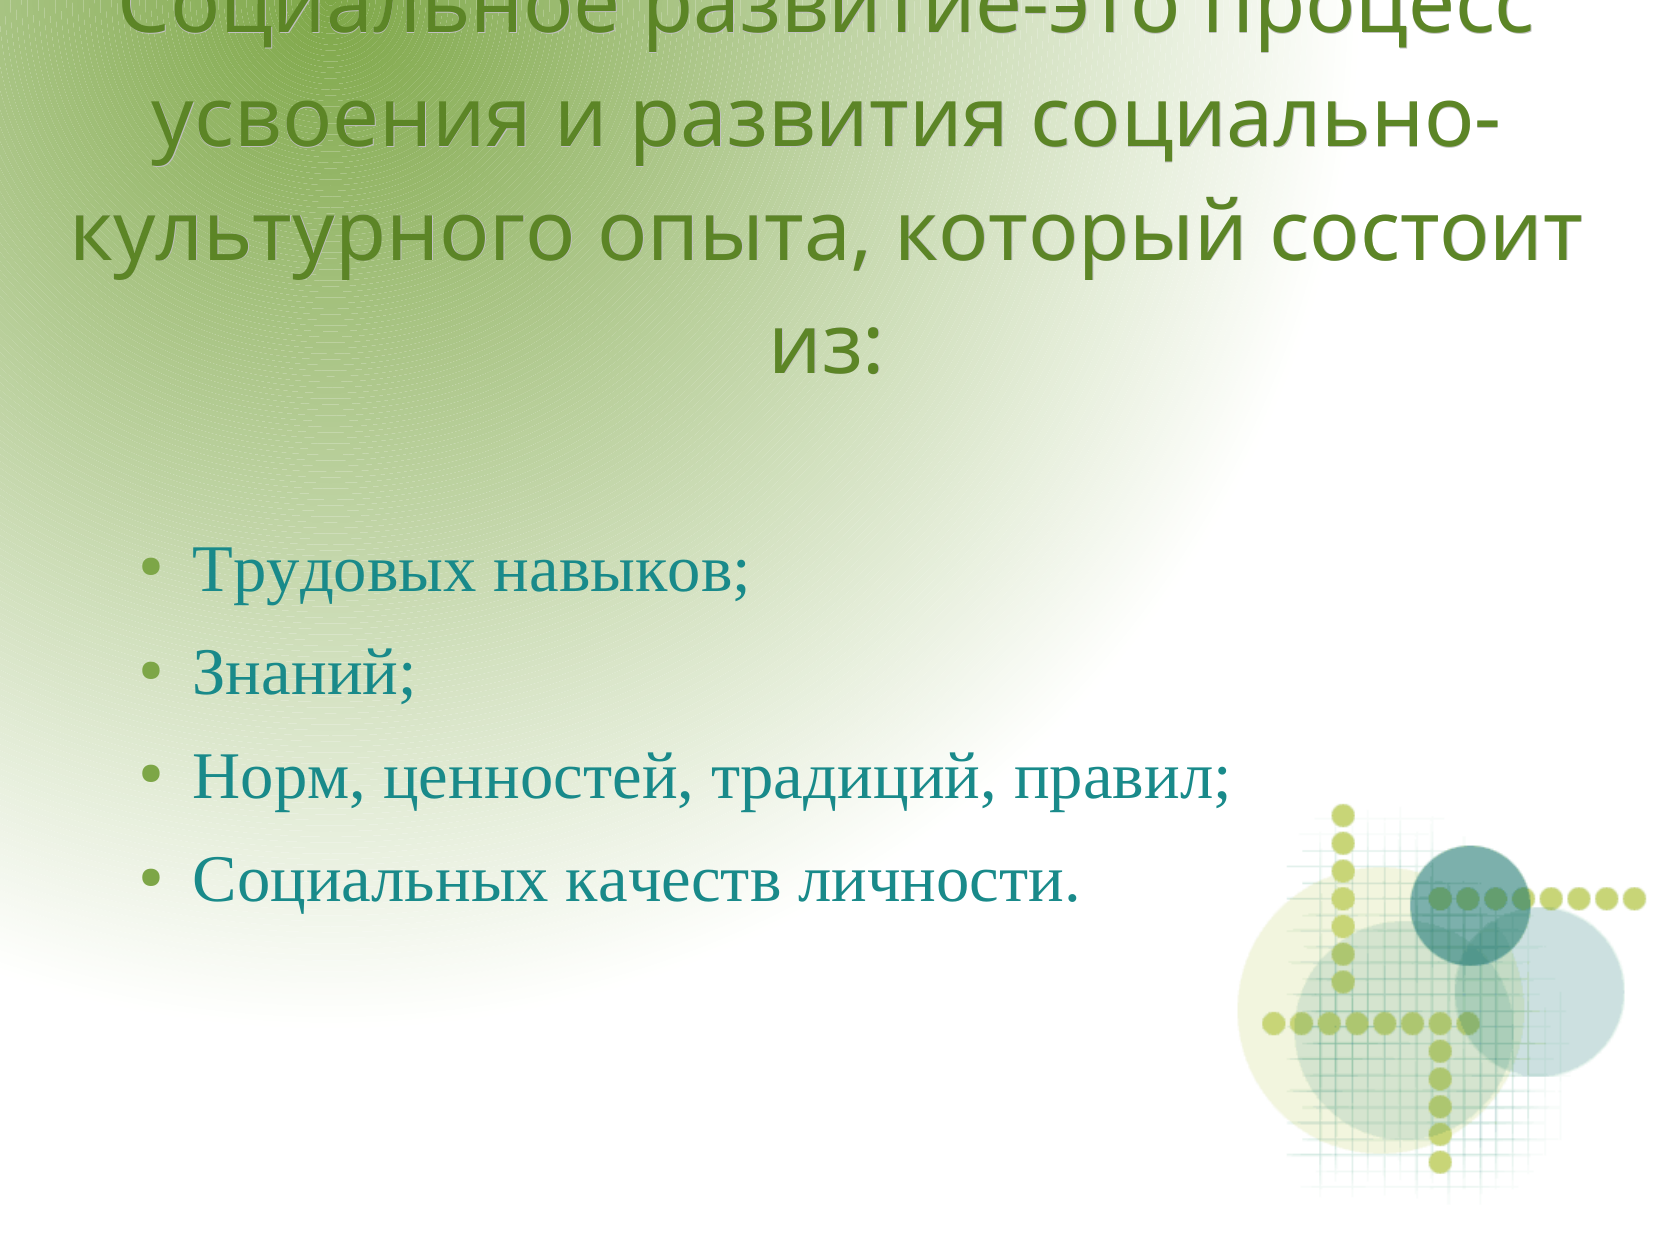

# Социальное развитие-это процесс усвоения и развития социально-культурного опыта, который состоит из:
Трудовых навыков;
Знаний;
Норм, ценностей, традиций, правил;
Социальных качеств личности.